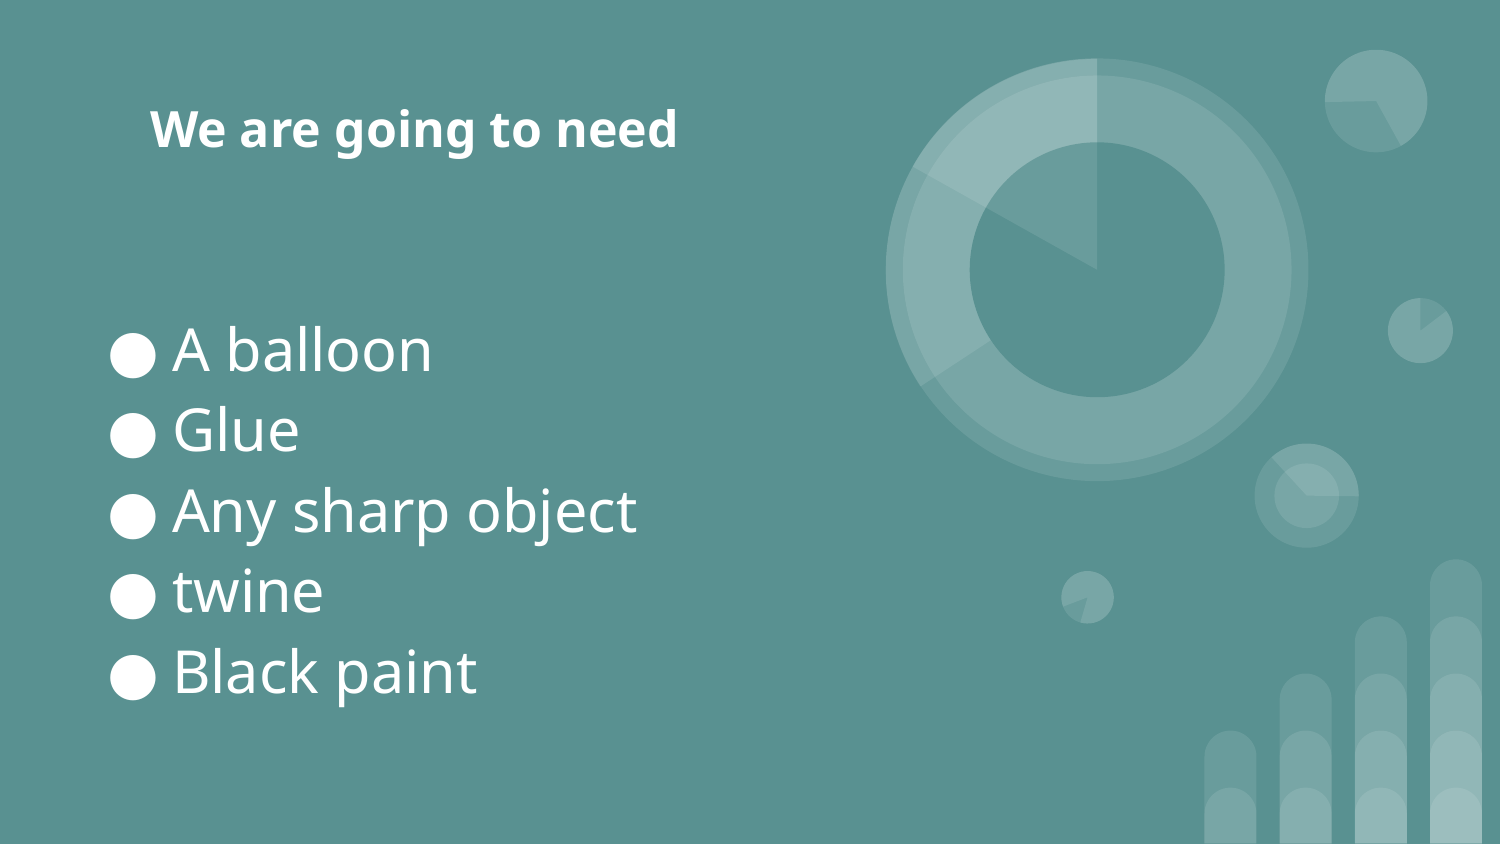

# We are going to need
A balloon
Glue
Any sharp object
twine
Black paint